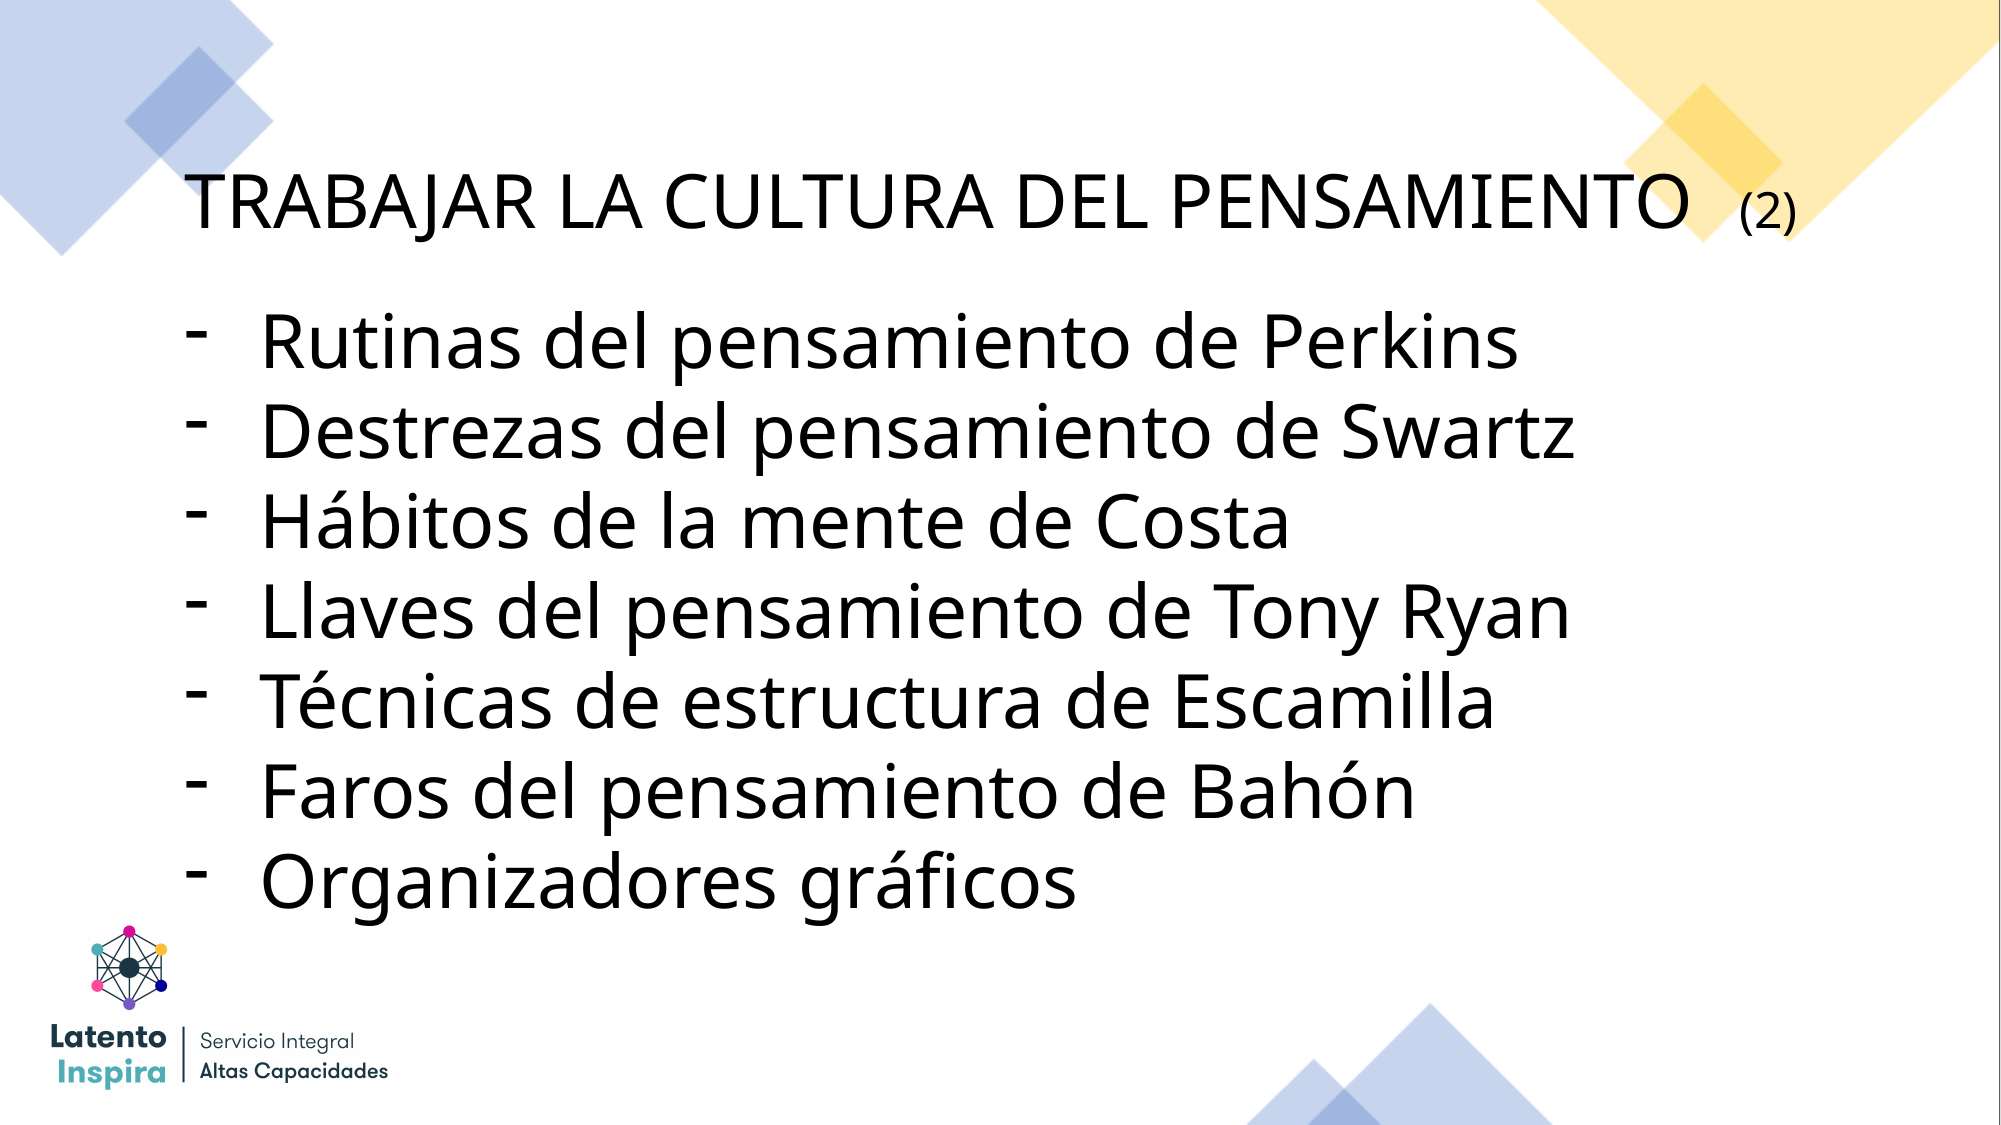

TRABAJAR LA CULTURA DEL PENSAMIENTO (2)
Rutinas del pensamiento de Perkins
Destrezas del pensamiento de Swartz
Hábitos de la mente de Costa
Llaves del pensamiento de Tony Ryan
Técnicas de estructura de Escamilla
Faros del pensamiento de Bahón
Organizadores gráficos